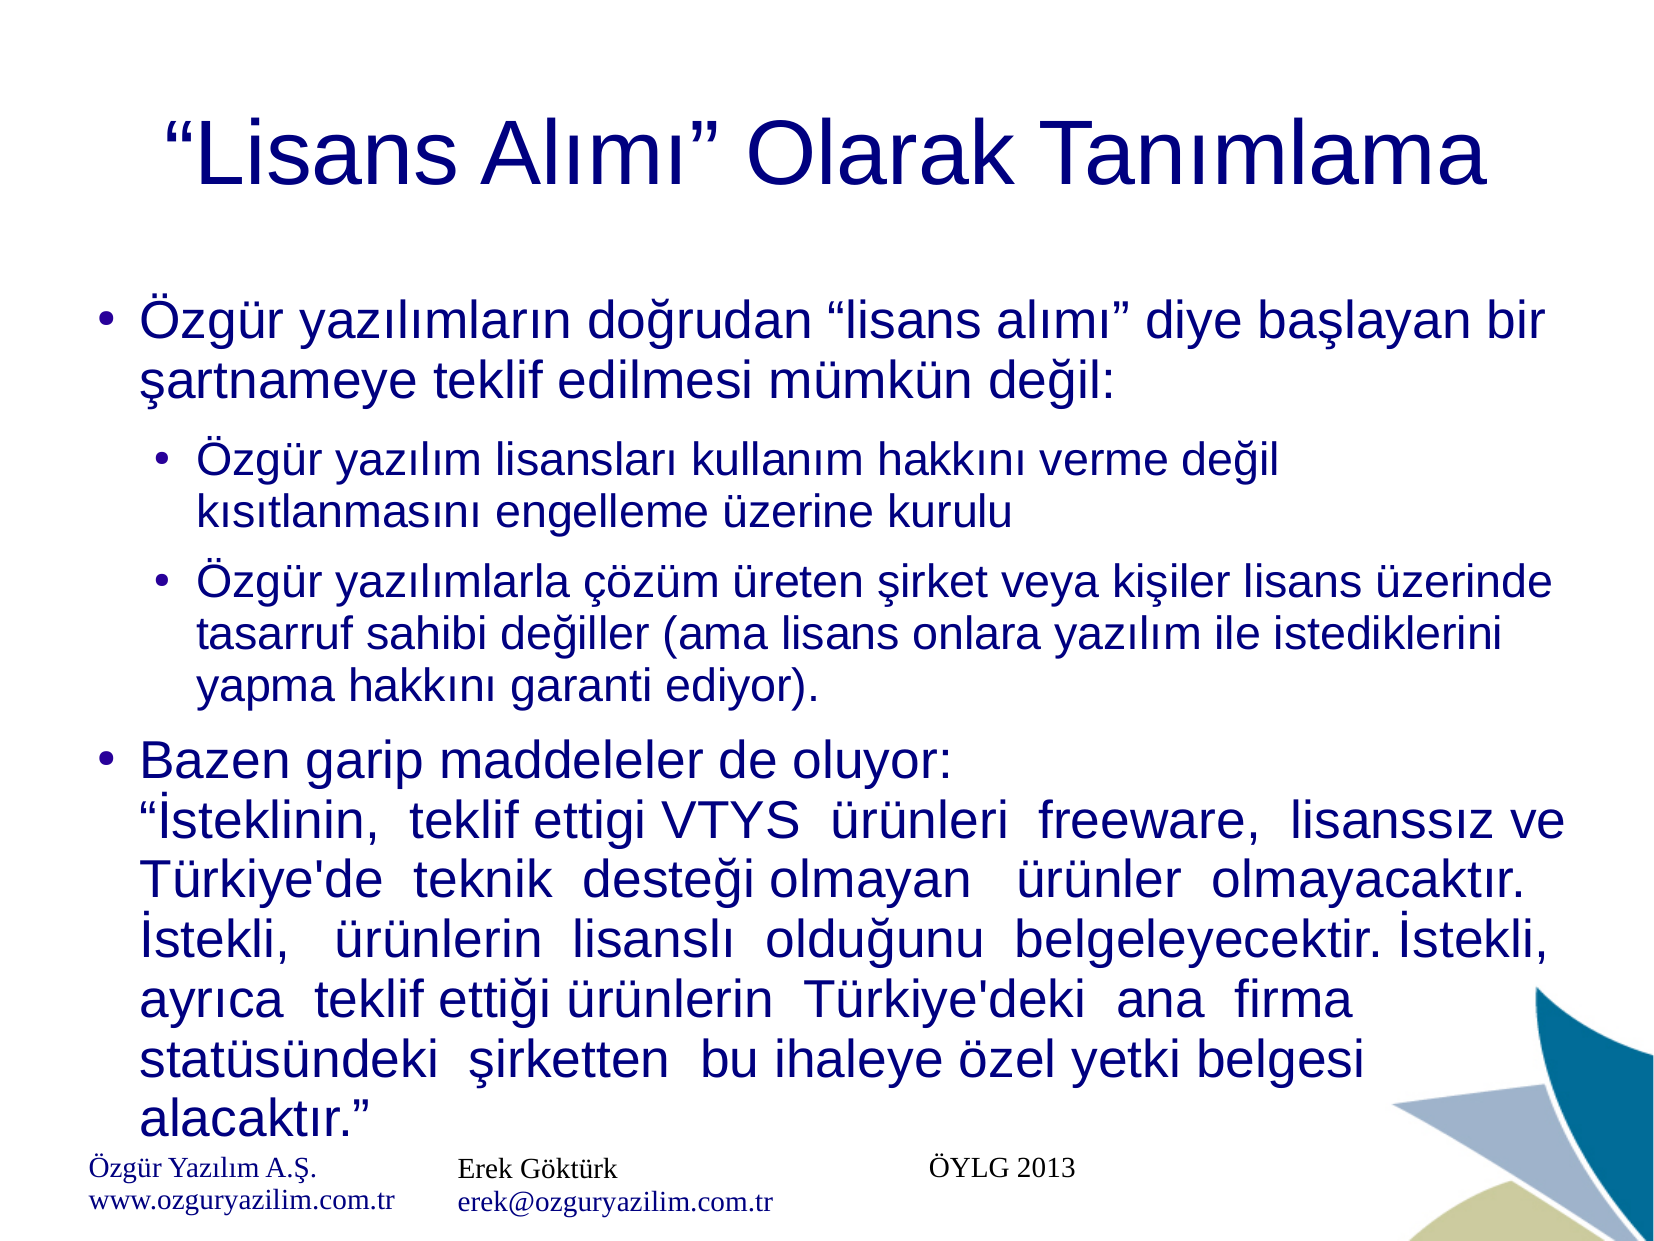

# “Lisans Alımı” Olarak Tanımlama
Özgür yazılımların doğrudan “lisans alımı” diye başlayan bir şartnameye teklif edilmesi mümkün değil:
Özgür yazılım lisansları kullanım hakkını verme değil kısıtlanmasını engelleme üzerine kurulu
Özgür yazılımlarla çözüm üreten şirket veya kişiler lisans üzerinde tasarruf sahibi değiller (ama lisans onlara yazılım ile istediklerini yapma hakkını garanti ediyor).
Bazen garip maddeleler de oluyor:
“İsteklinin, teklif ettigi VTYS ürünleri freeware, lisanssız ve Türkiye'de teknik desteği olmayan ürünler olmayacaktır. İstekli, ürünlerin lisanslı olduğunu belgeleyecektir. İstekli, ayrıca teklif ettiği ürünlerin Türkiye'deki ana firma statüsündeki şirketten bu ihaleye özel yetki belgesi alacaktır.”